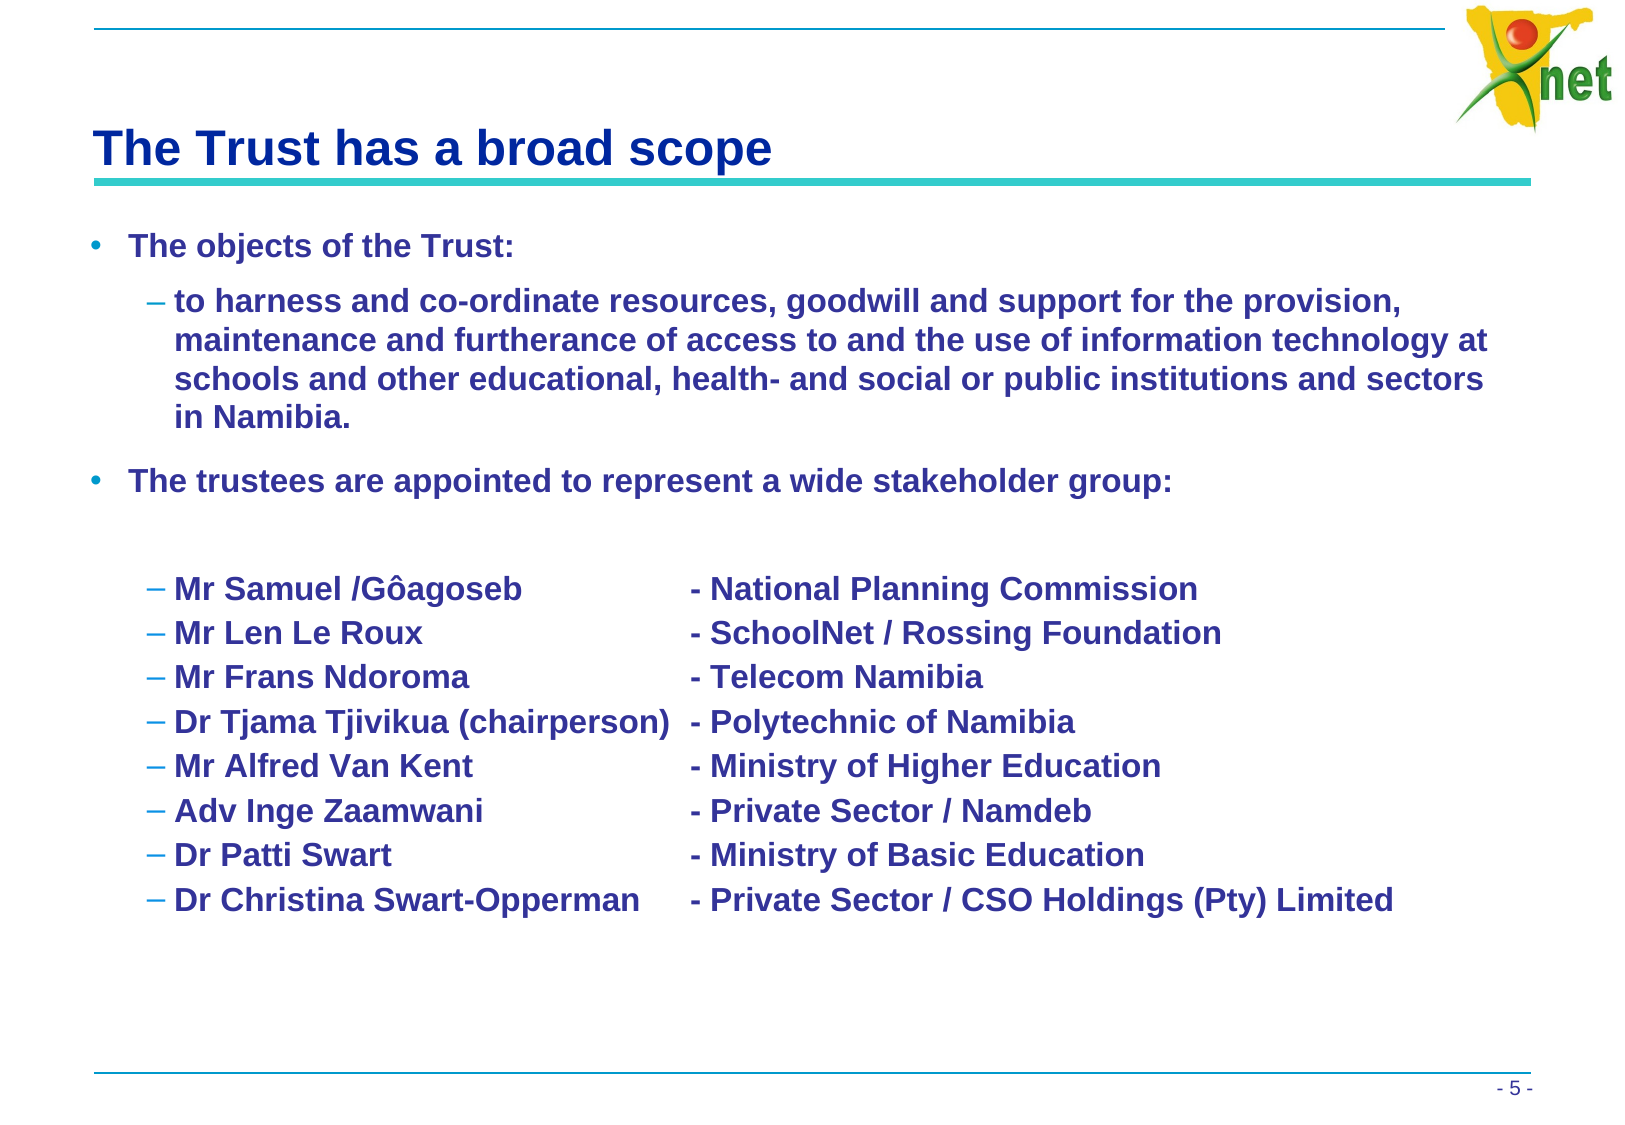

# The Trust has a broad scope
The objects of the Trust:
to harness and co-ordinate resources, goodwill and support for the provision, maintenance and furtherance of access to and the use of information technology at schools and other educational, health- and social or public institutions and sectors in Namibia.
The trustees are appointed to represent a wide stakeholder group:
Mr Samuel /Gôagoseb		- National Planning Commission
Mr Len Le Roux		- SchoolNet / Rossing Foundation
Mr Frans Ndoroma		- Telecom Namibia
Dr Tjama Tjivikua (chairperson)	- Polytechnic of Namibia
Mr Alfred Van Kent		- Ministry of Higher Education
Adv Inge Zaamwani		- Private Sector / Namdeb
Dr Patti Swart		- Ministry of Basic Education
Dr Christina Swart-Opperman 	- Private Sector / CSO Holdings (Pty) Limited